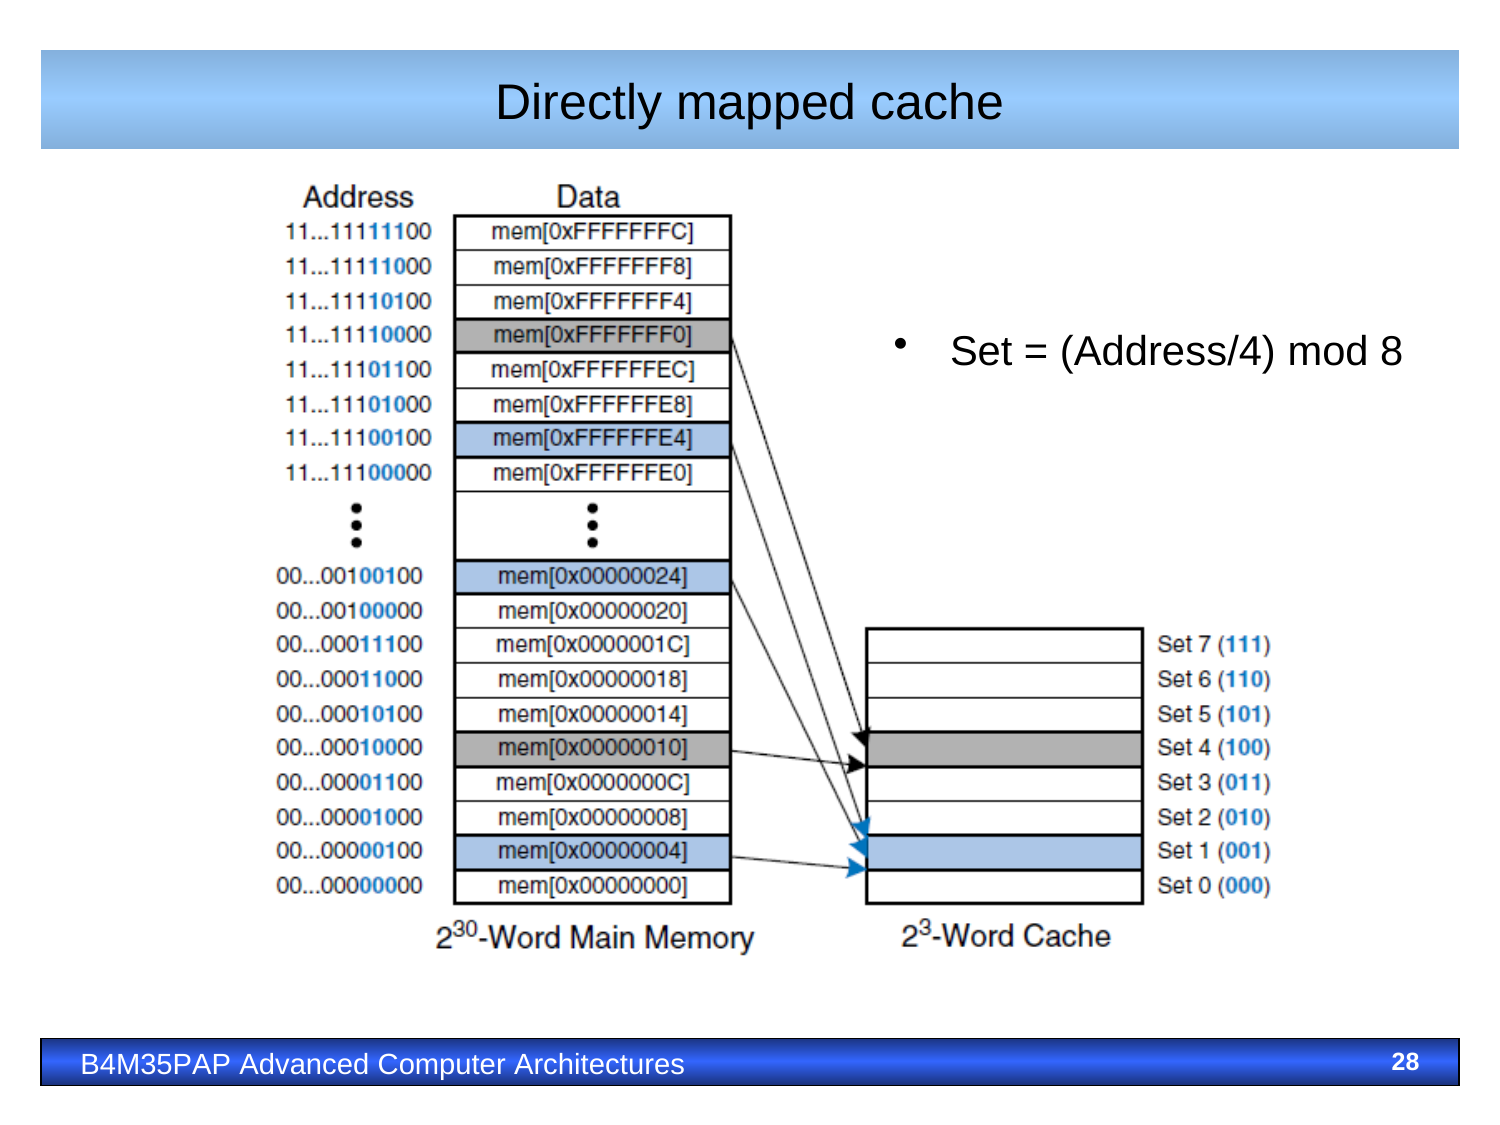

# Directly mapped cache
Set = (Address/4) mod 8